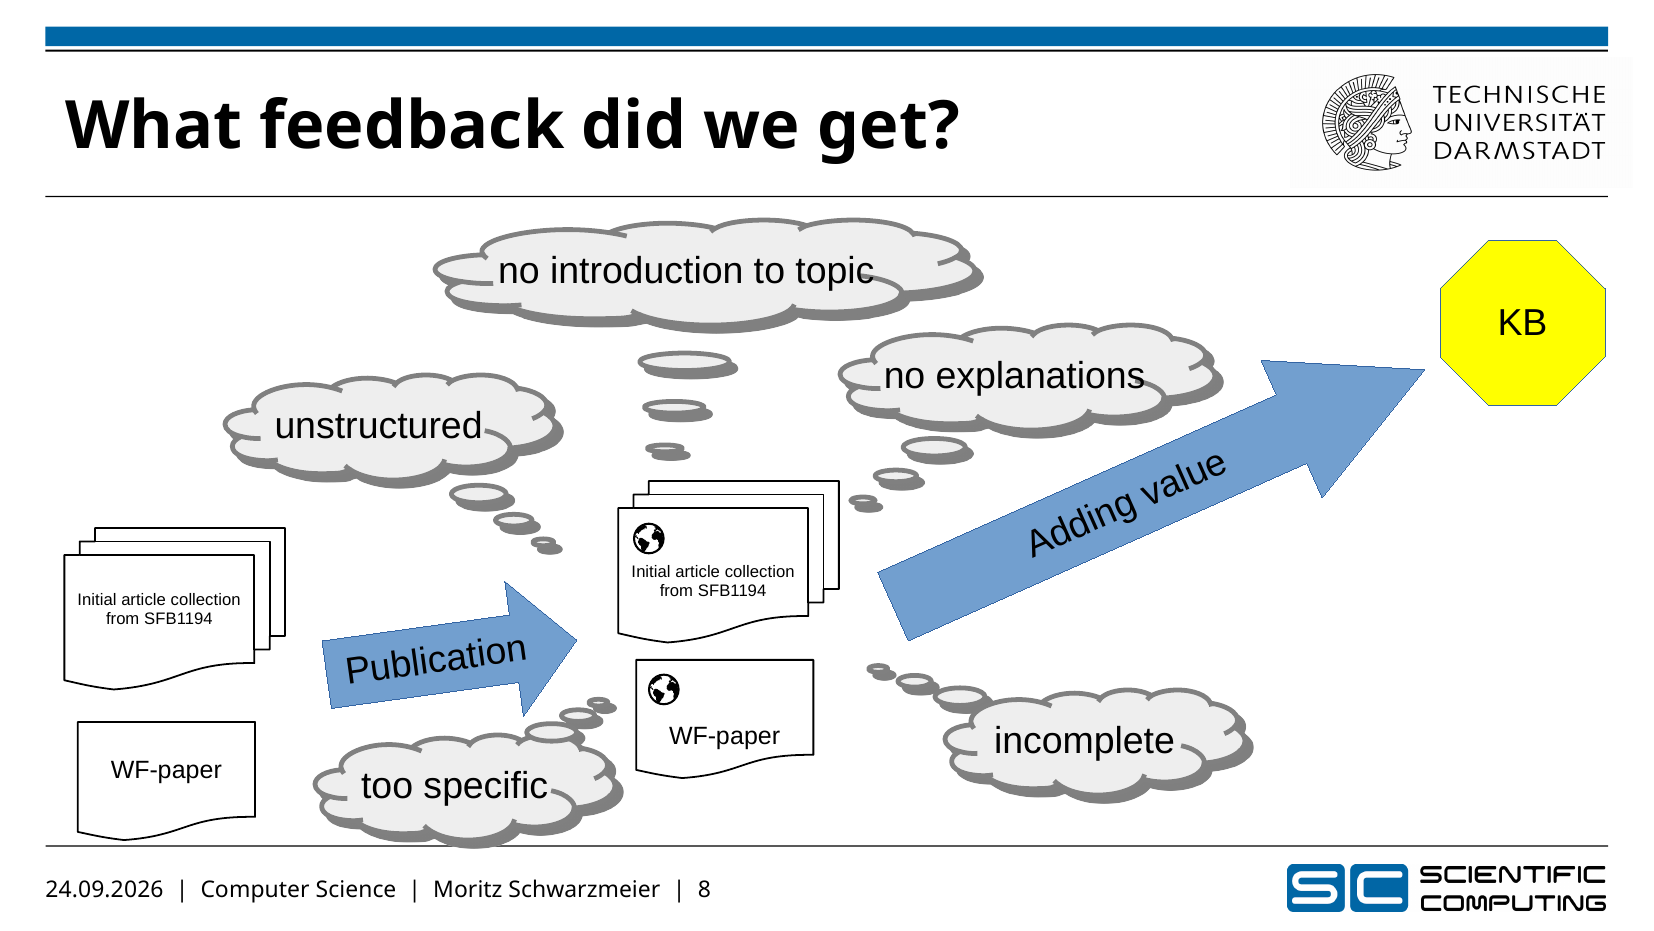

# What feedback did we get?
no introduction to topic
KB
no explanations
unstructured
Adding value
Initial article collection
from SFB1194
Initial article collection
from SFB1194
Publication
WF-paper
incomplete
WF-paper
too specific
Computer Science | Moritz Schwarzmeier
WaBau
FST
LH2